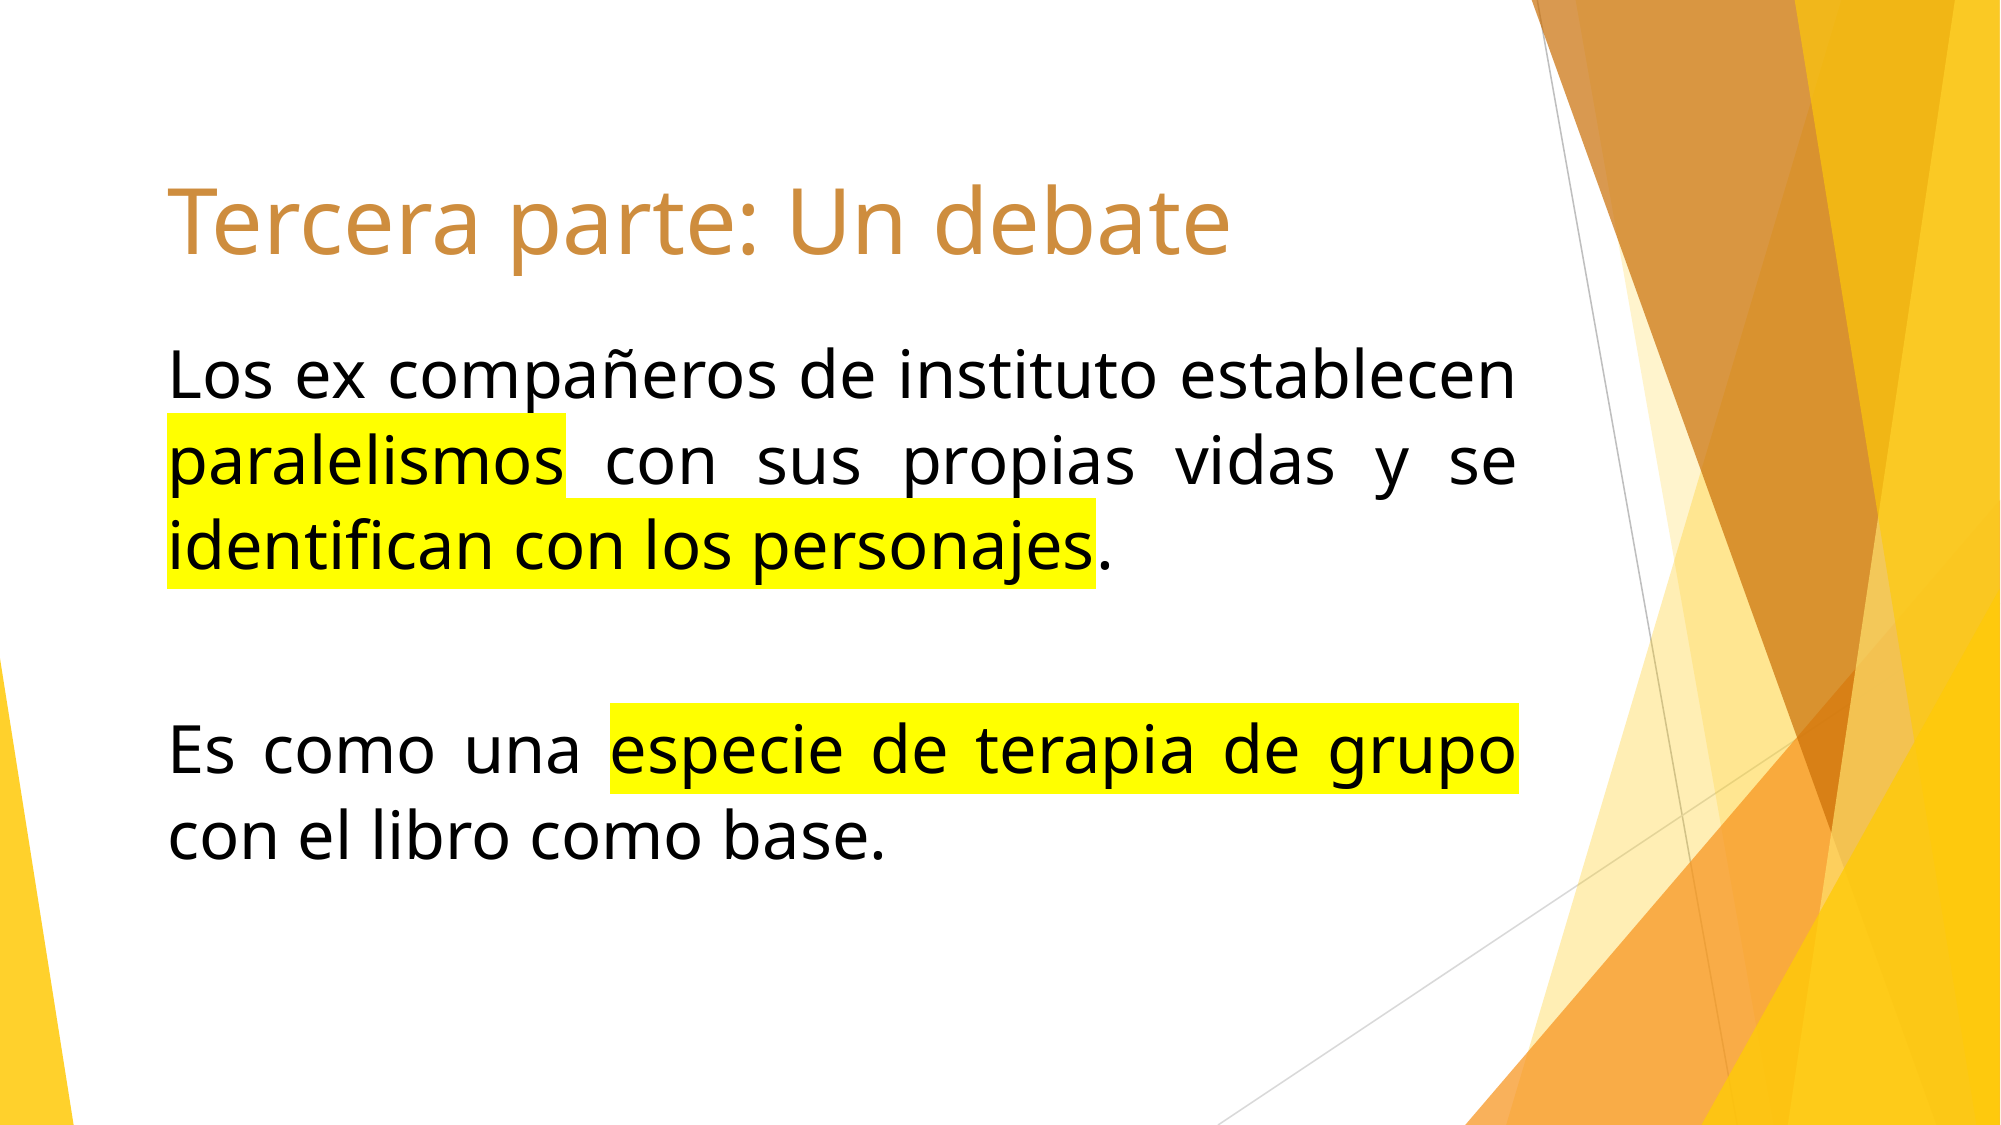

Tercera parte: Un debate
Los ex compañeros de instituto establecen paralelismos con sus propias vidas y se identifican con los personajes.
Es como una especie de terapia de grupo con el libro como base.